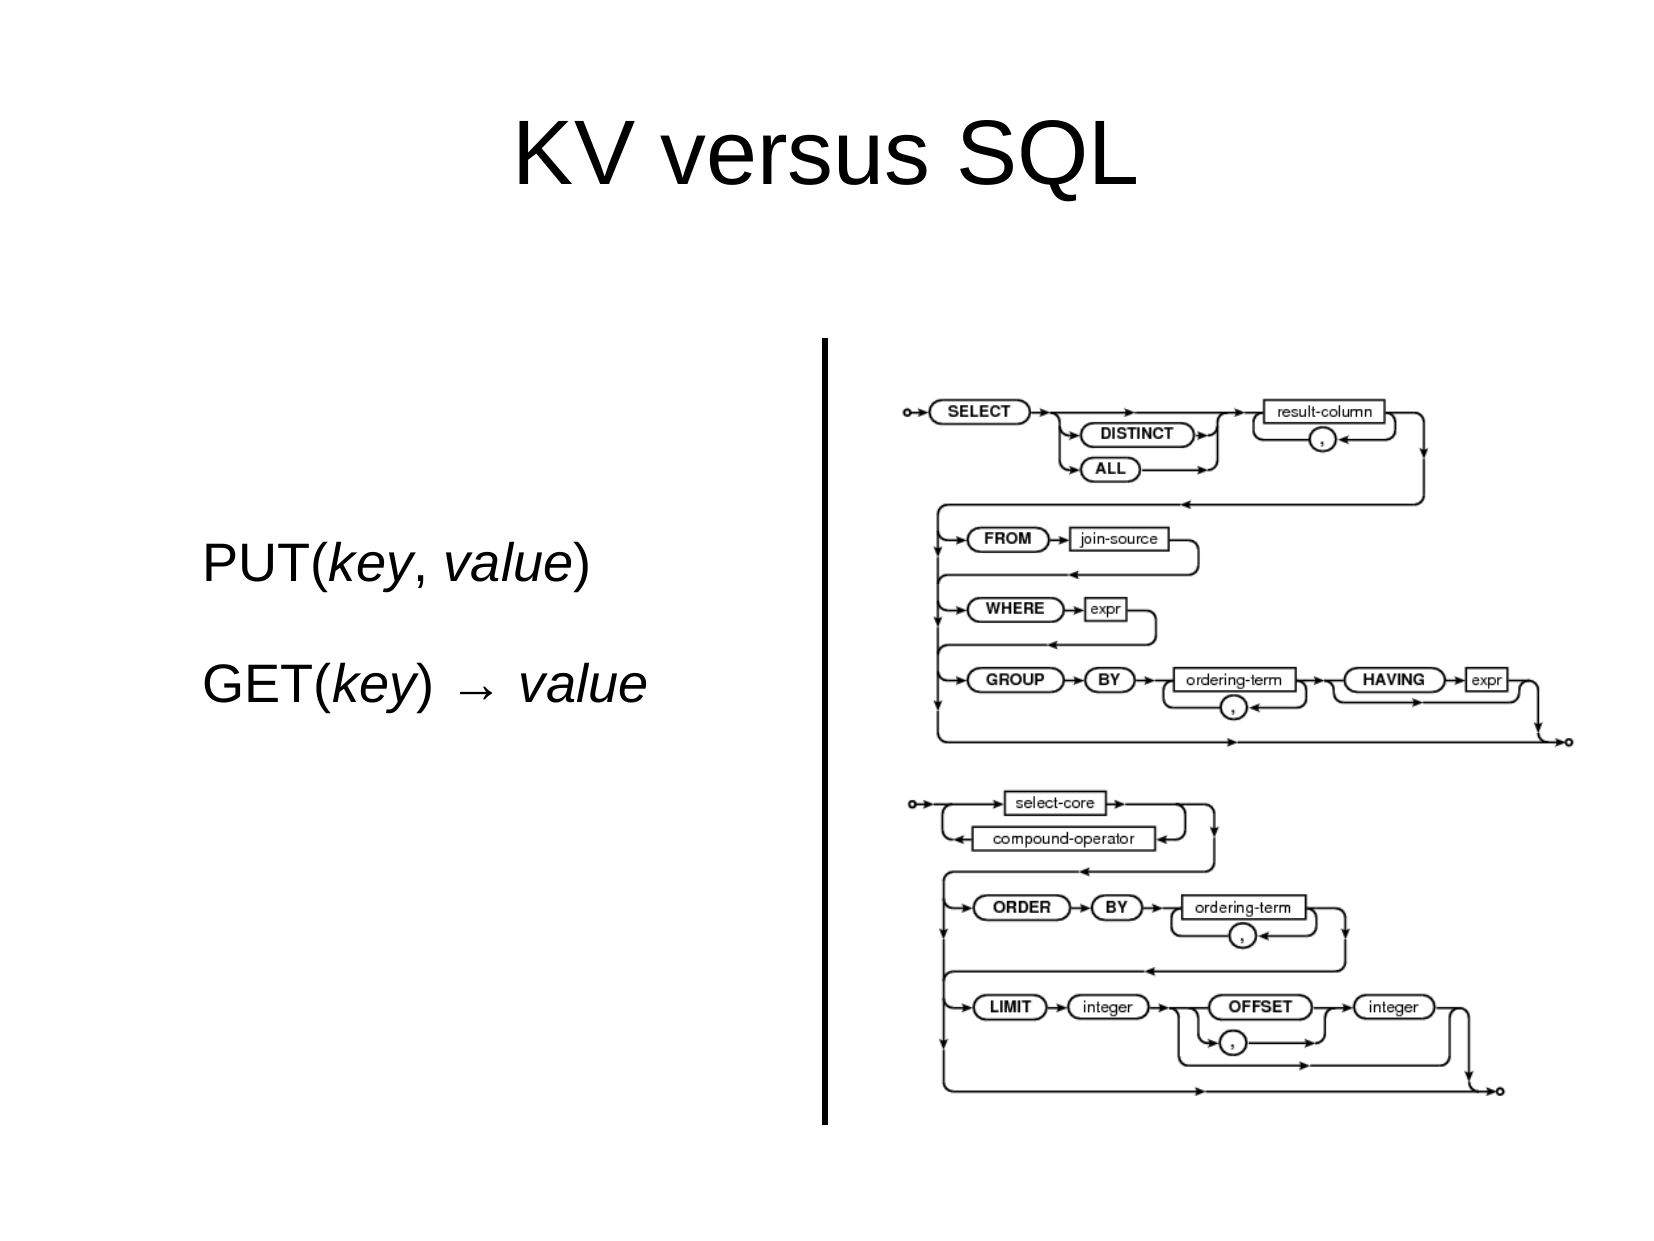

# KV versus SQL
PUT(key, value)
GET(key) → value